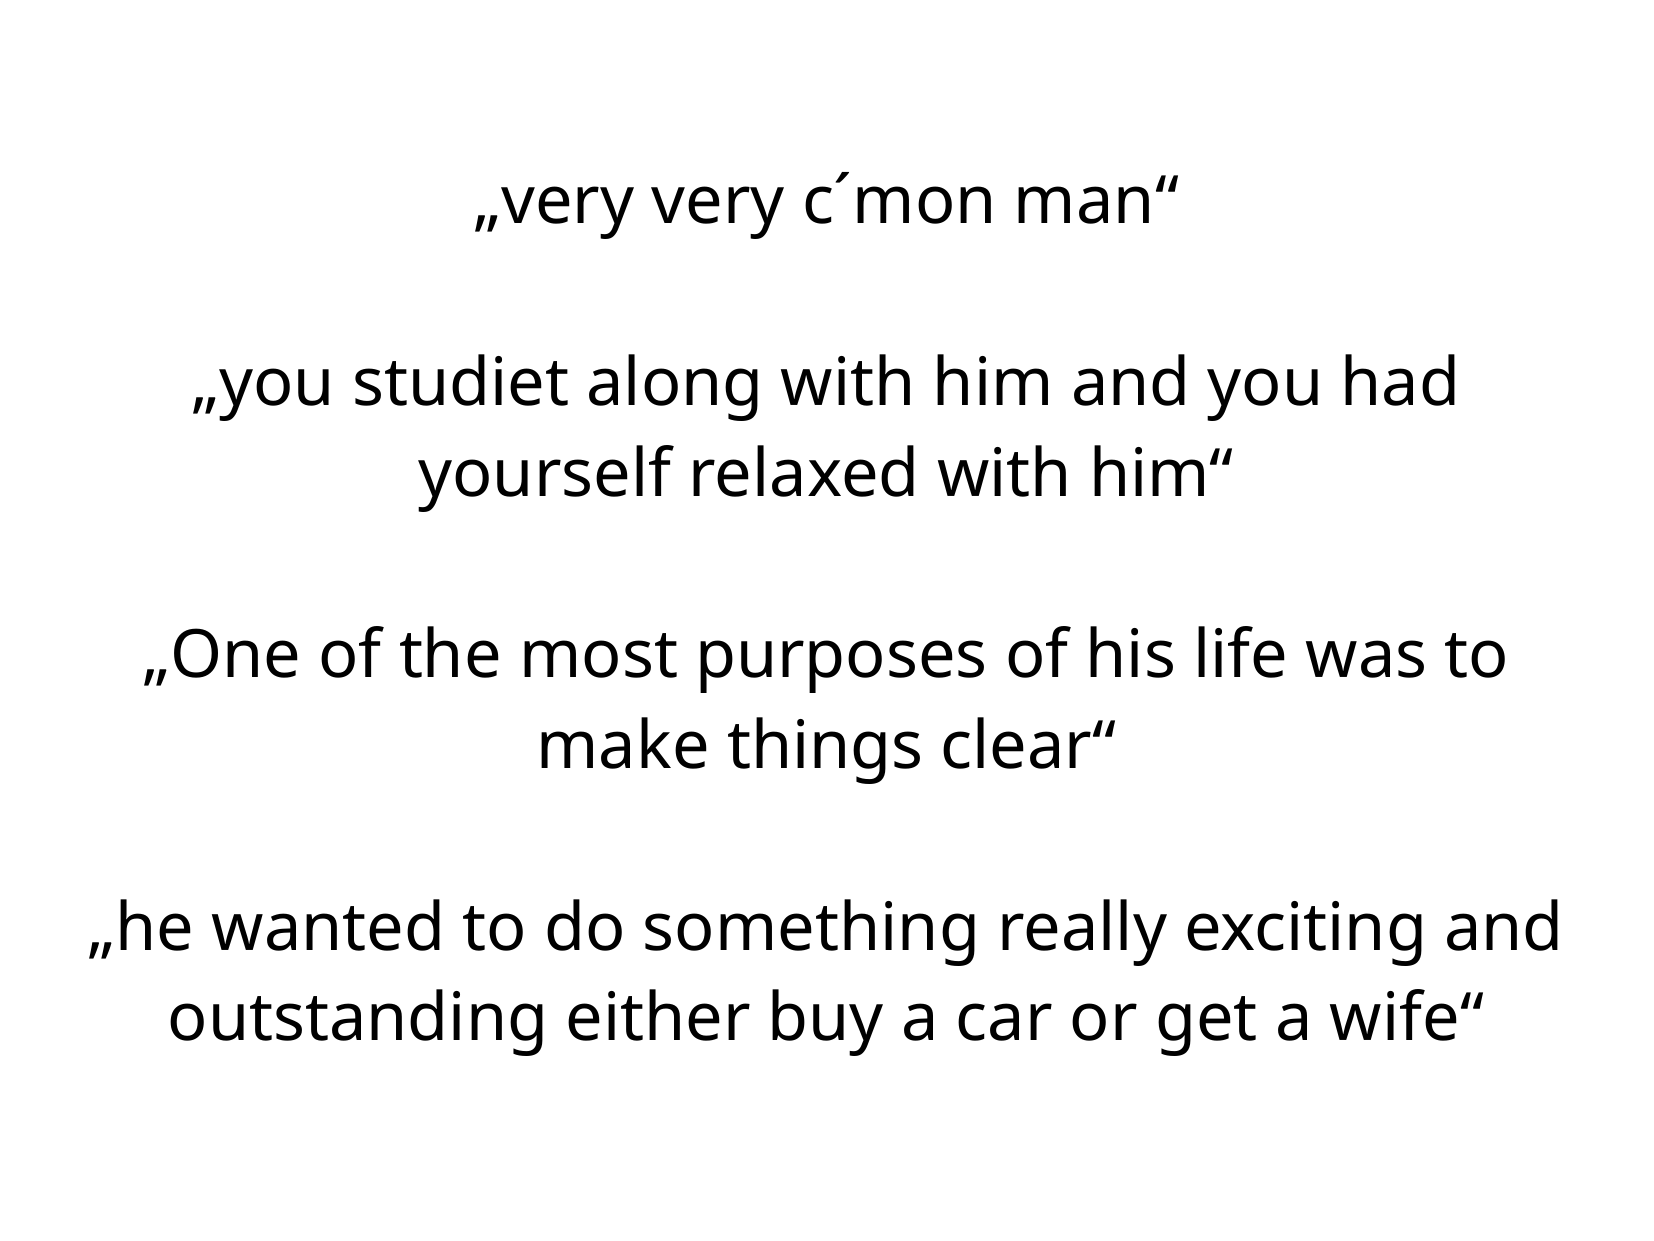

# „very very c´mon man“
„you studiet along with him and you had yourself relaxed with him“
„One of the most purposes of his life was to make things clear“
„he wanted to do something really exciting and outstanding either buy a car or get a wife“